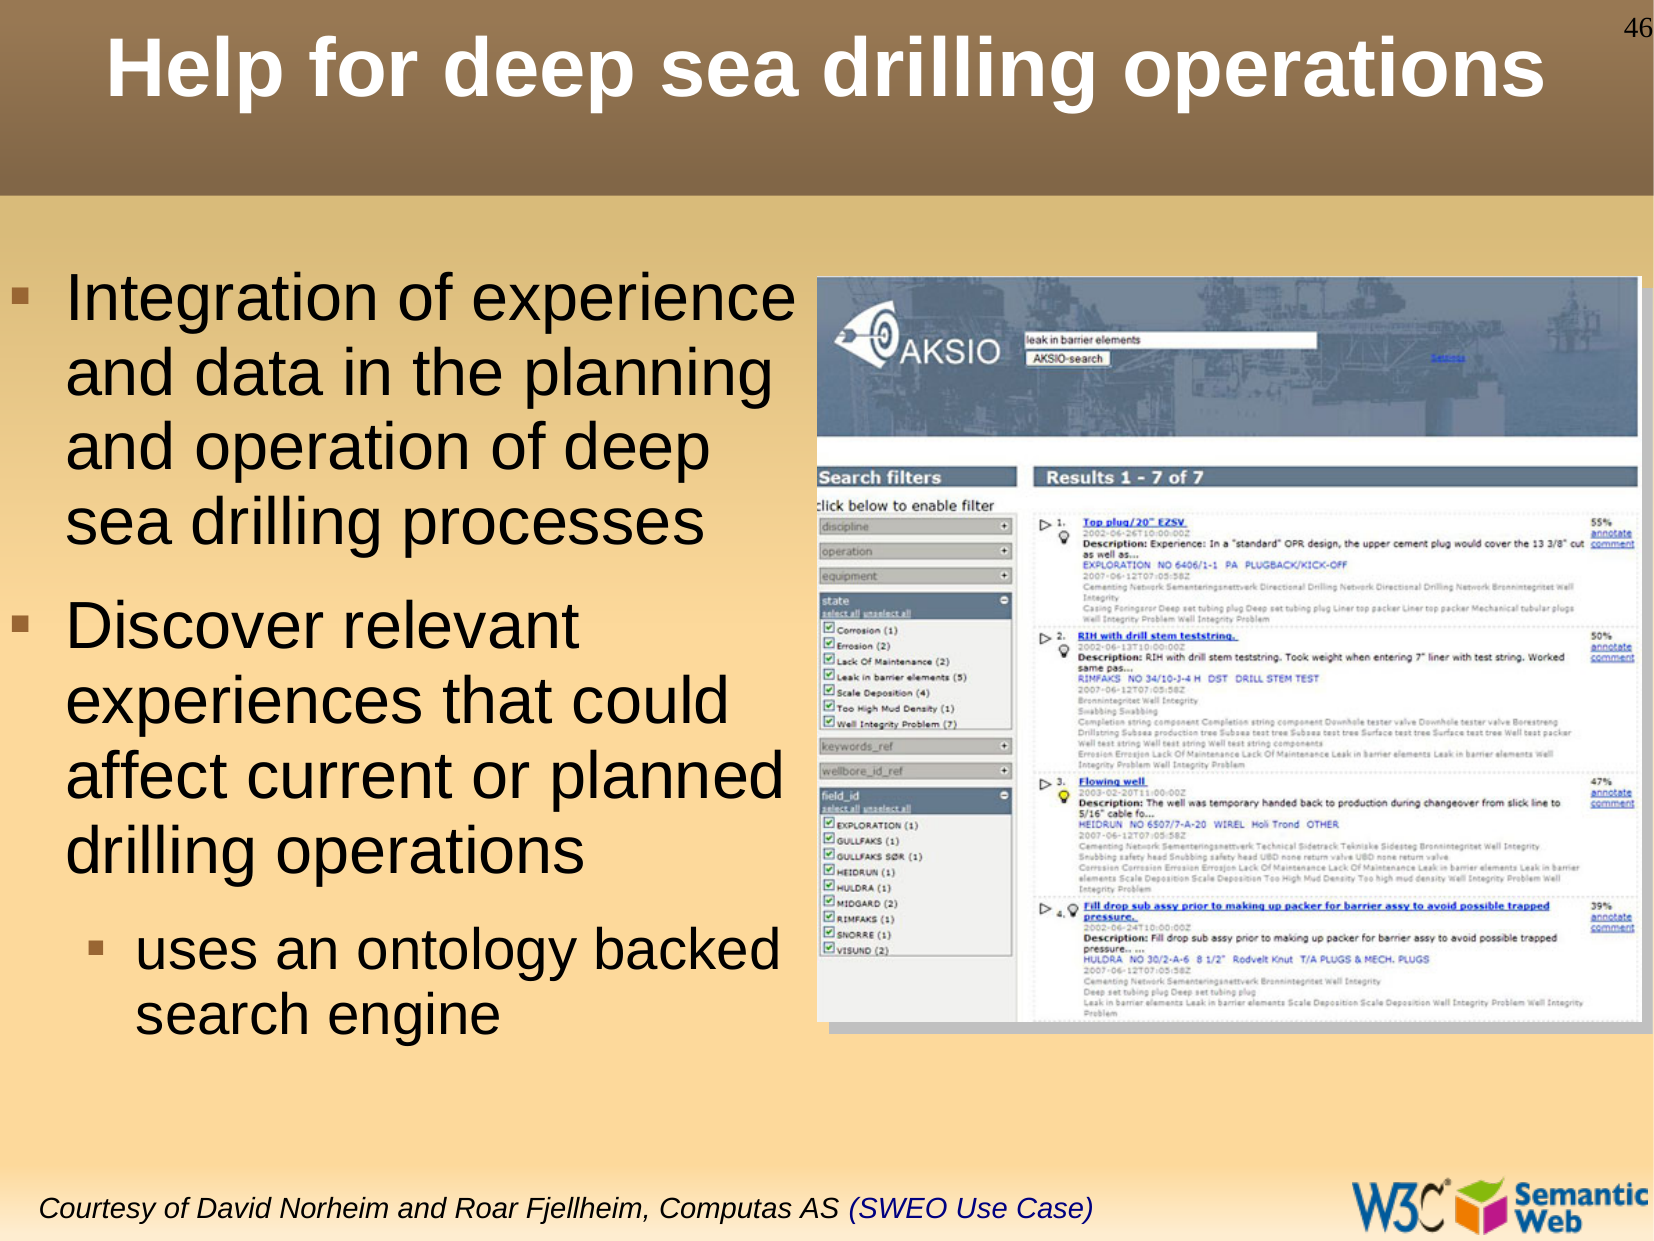

# Help for deep sea drilling operations
46
Integration of experience and data in the planning and operation of deep sea drilling processes
Discover relevant experiences that could affect current or planned drilling operations
uses an ontology backed search engine
Courtesy of David Norheim and Roar Fjellheim, Computas AS (SWEO Use Case)